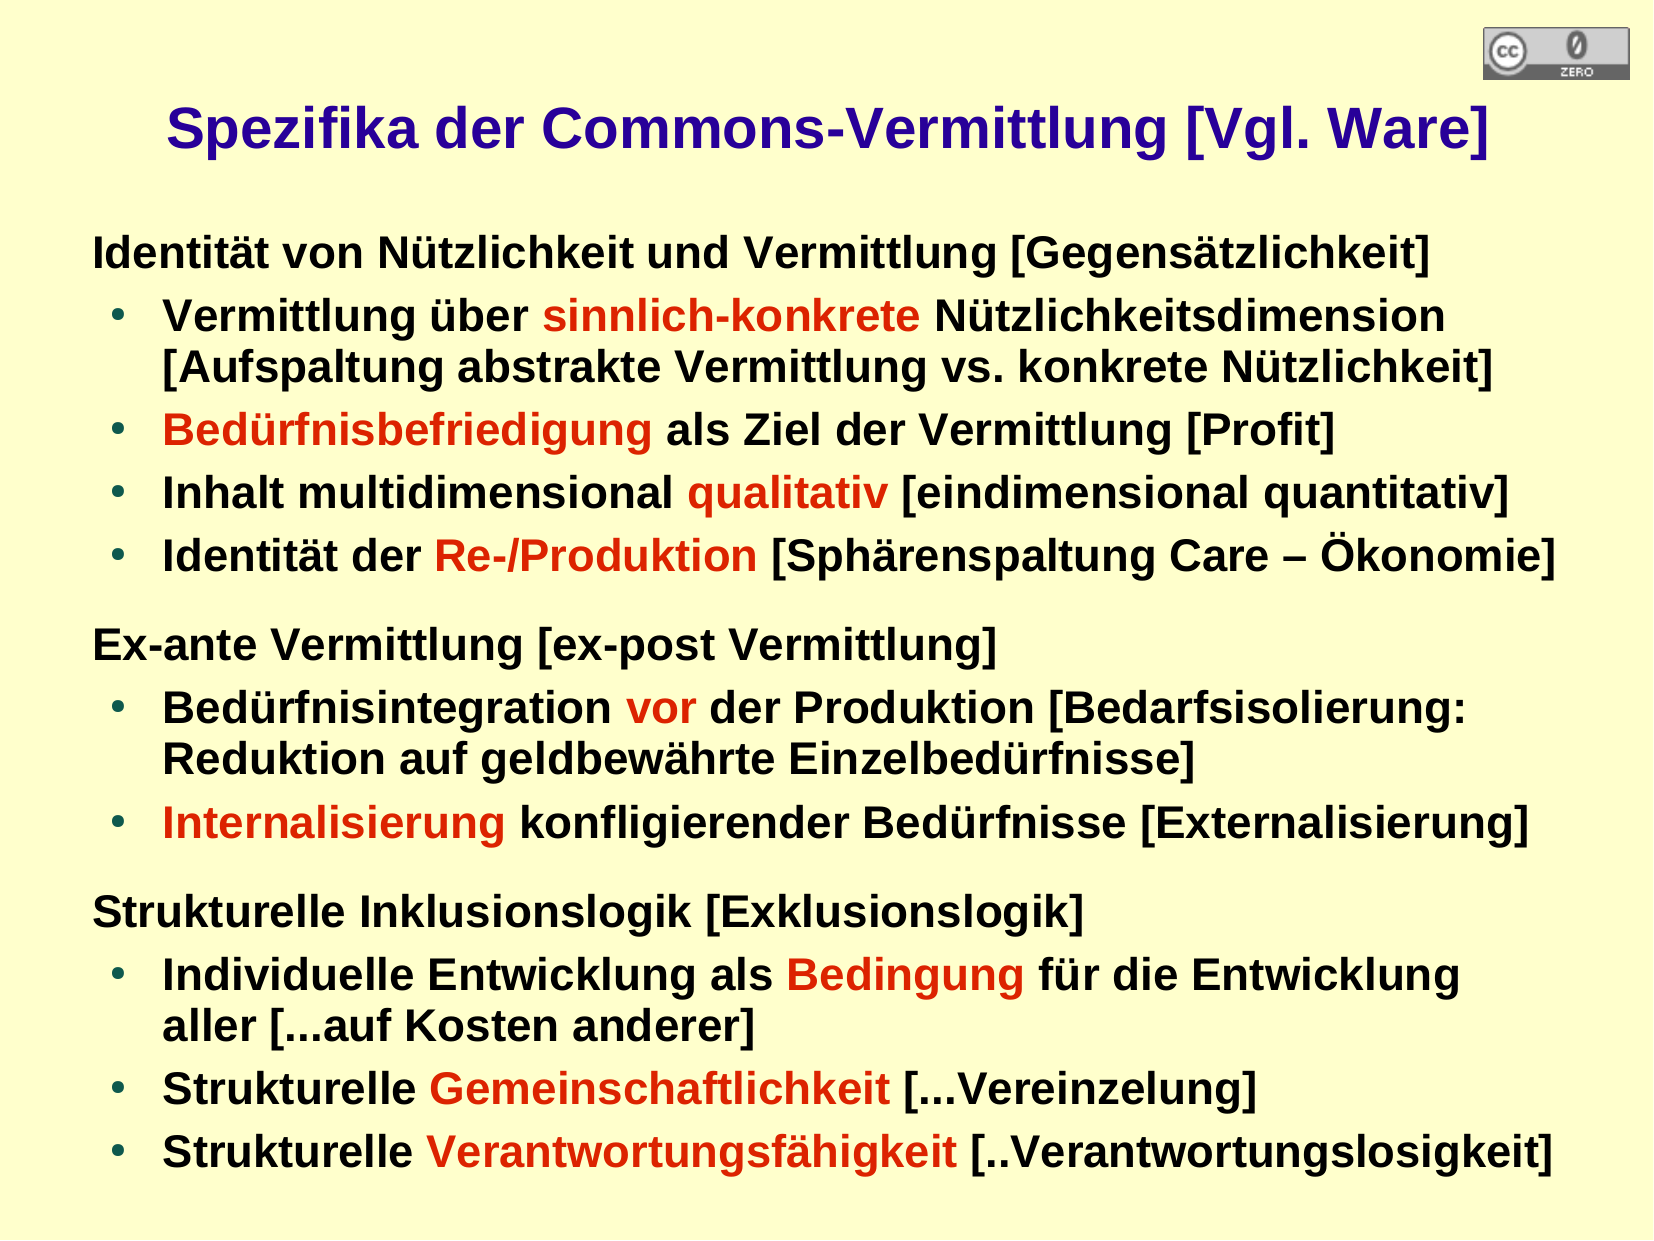

# Spezifika der Commons-Vermittlung [Vgl. Ware]
Identität von Nützlichkeit und Vermittlung [Gegensätzlichkeit]
Vermittlung über sinnlich-konkrete Nützlichkeitsdimension [Aufspaltung abstrakte Vermittlung vs. konkrete Nützlichkeit]
Bedürfnisbefriedigung als Ziel der Vermittlung [Profit]
Inhalt multidimensional qualitativ [eindimensional quantitativ]
Identität der Re-/Produktion [Sphärenspaltung Care – Ökonomie]
Ex-ante Vermittlung [ex-post Vermittlung]
Bedürfnisintegration vor der Produktion [Bedarfsisolierung: Reduktion auf geldbewährte Einzelbedürfnisse]
Internalisierung konfligierender Bedürfnisse [Externalisierung]
Strukturelle Inklusionslogik [Exklusionslogik]
Individuelle Entwicklung als Bedingung für die Entwicklung aller [...auf Kosten anderer]
Strukturelle Gemeinschaftlichkeit [...Vereinzelung]
Strukturelle Verantwortungsfähigkeit [..Verantwortungslosigkeit]